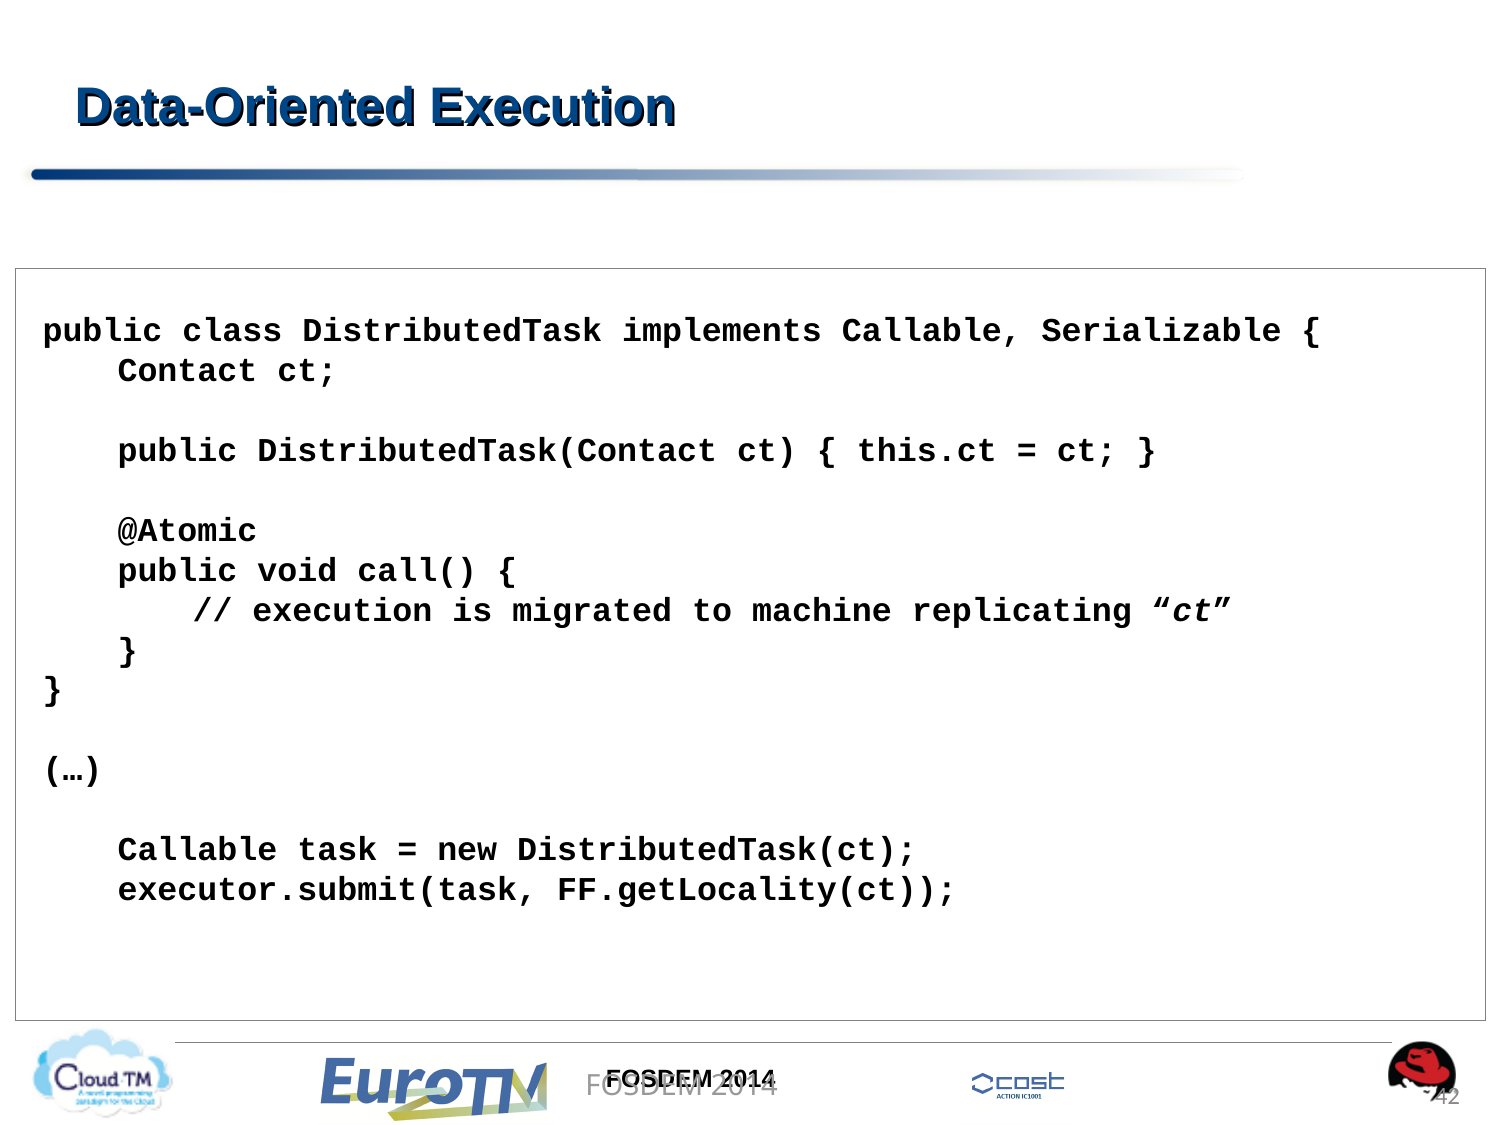

# Data-Oriented Execution
public class DistributedTask implements Callable, Serializable {
	Contact ct;
	public DistributedTask(Contact ct) { this.ct = ct; }
	@Atomic
	public void call() {
		// execution is migrated to machine replicating “ct”
	}
}
(…)
	Callable task = new DistributedTask(ct);
	executor.submit(task, FF.getLocality(ct));
FOSDEM 2014